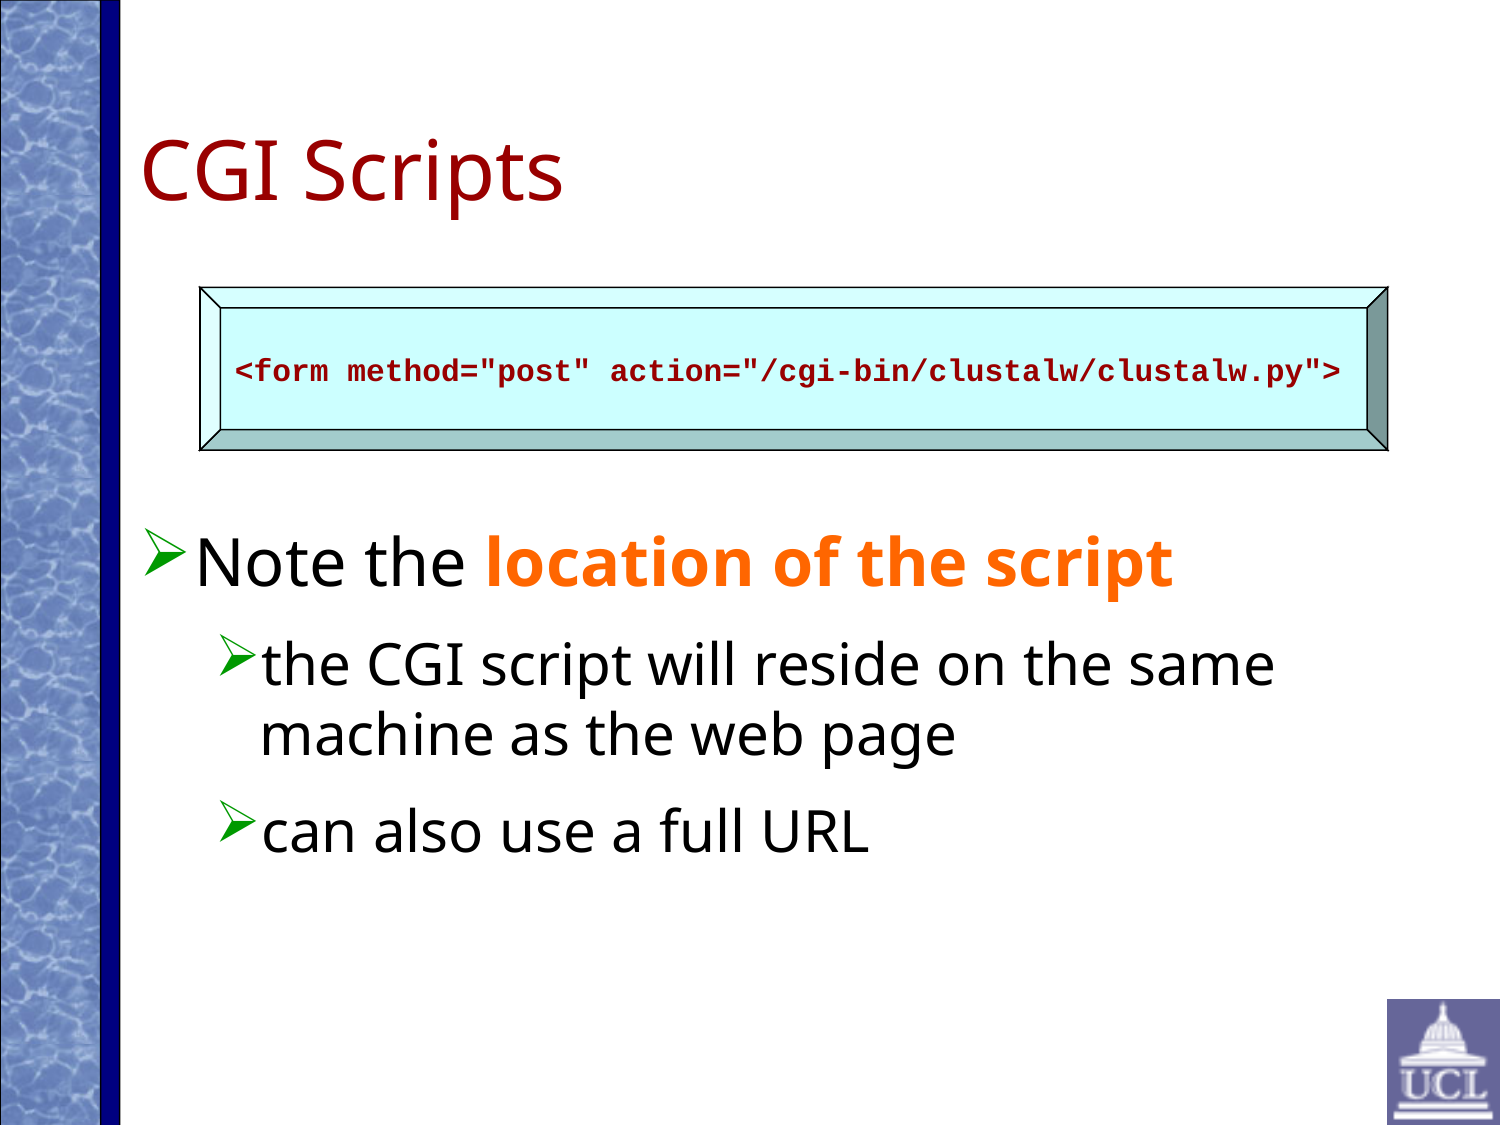

# CGI Scripts
<form method="post" action="/cgi-bin/clustalw/clustalw.py">
Note the location of the script
the CGI script will reside on the same machine as the web page
can also use a full URL